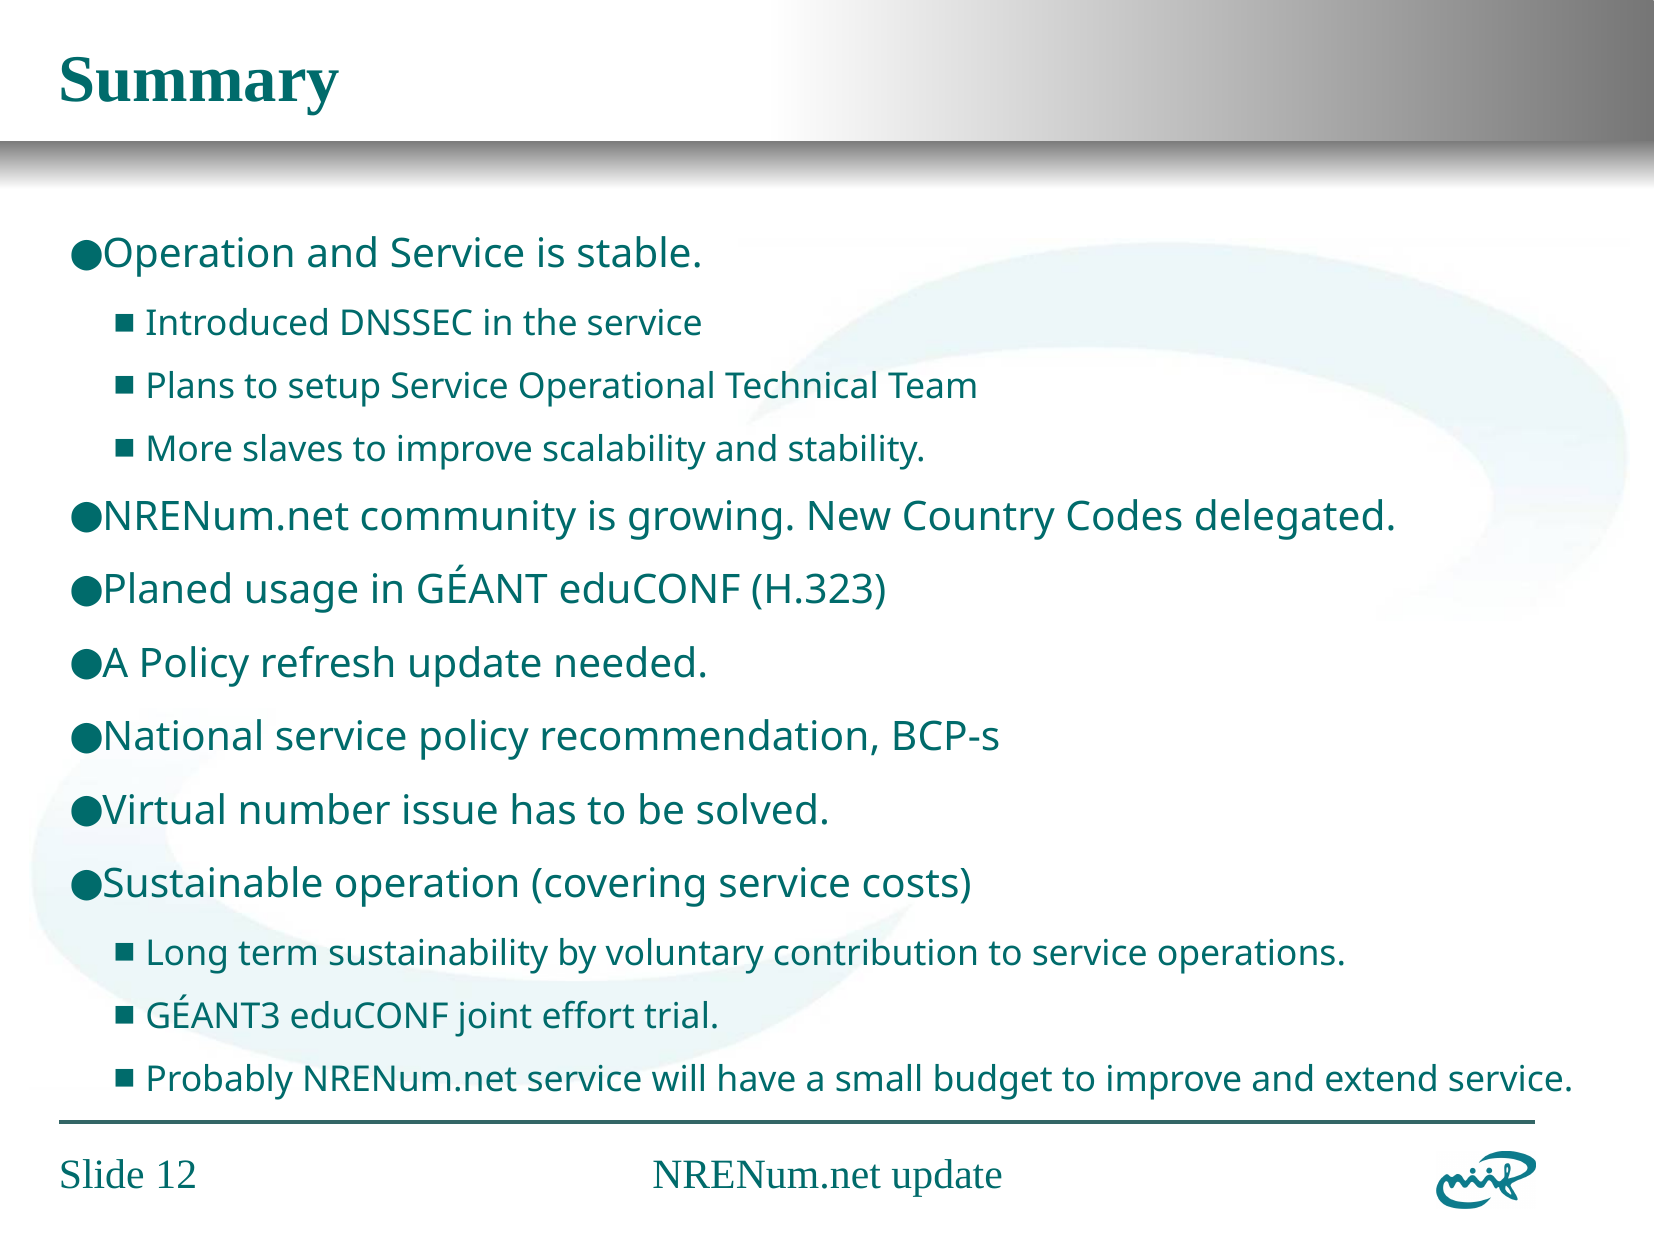

# Summary
Operation and Service is stable.
Introduced DNSSEC in the service
Plans to setup Service Operational Technical Team
More slaves to improve scalability and stability.
NRENum.net community is growing. New Country Codes delegated.
Planed usage in GÉANT eduCONF (H.323)
A Policy refresh update needed.
National service policy recommendation, BCP-s
Virtual number issue has to be solved.
Sustainable operation (covering service costs)
Long term sustainability by voluntary contribution to service operations.
GÉANT3 eduCONF joint effort trial.
Probably NRENum.net service will have a small budget to improve and extend service.
12
NRENum.net update